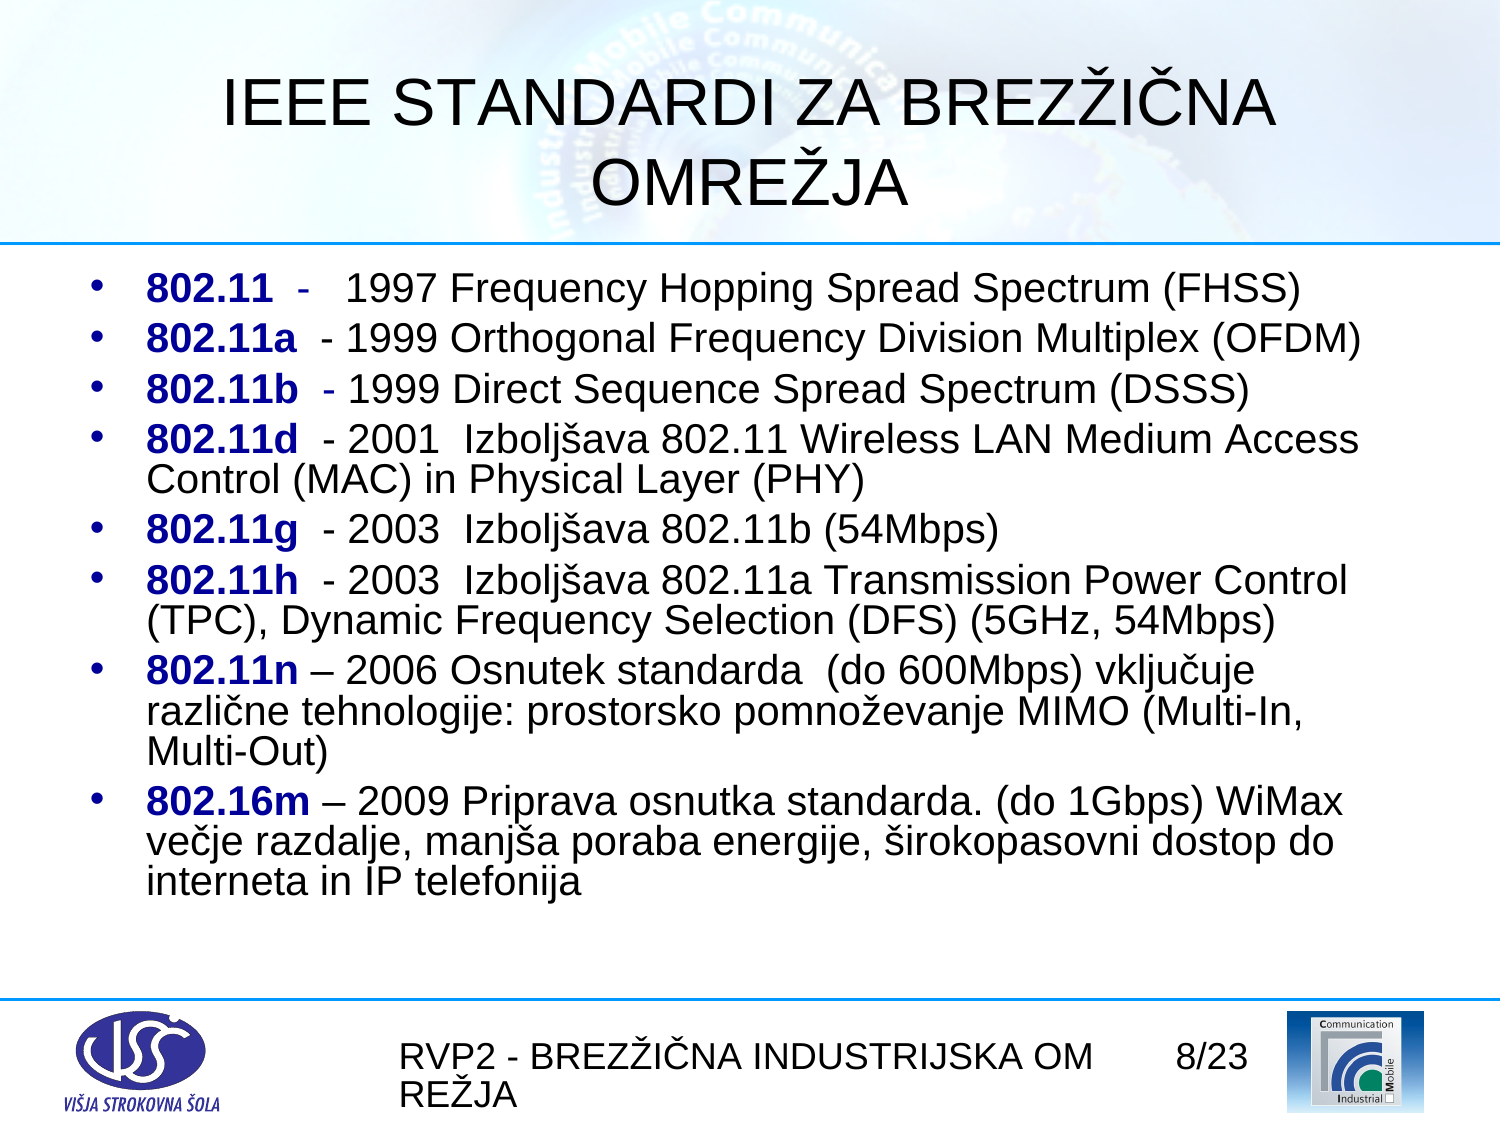

# IEEE STANDARDI ZA BREZŽIČNA OMREŽJA
802.11 - 1997 Frequency Hopping Spread Spectrum (FHSS)
802.11a - 1999 Orthogonal Frequency Division Multiplex (OFDM)
802.11b - 1999 Direct Sequence Spread Spectrum (DSSS)
802.11d - 2001 Izboljšava 802.11 Wireless LAN Medium Access Control (MAC) in Physical Layer (PHY)
802.11g - 2003 Izboljšava 802.11b (54Mbps)
802.11h - 2003 Izboljšava 802.11a Transmission Power Control (TPC), Dynamic Frequency Selection (DFS) (5GHz, 54Mbps)
802.11n – 2006 Osnutek standarda (do 600Mbps) vključuje različne tehnologije: prostorsko pomnoževanje MIMO (Multi-In, Multi-Out)
802.16m – 2009 Priprava osnutka standarda. (do 1Gbps) WiMax večje razdalje, manjša poraba energije, širokopasovni dostop do interneta in IP telefonija
RVP2 - BREZŽIČNA INDUSTRIJSKA OMREŽJA
8